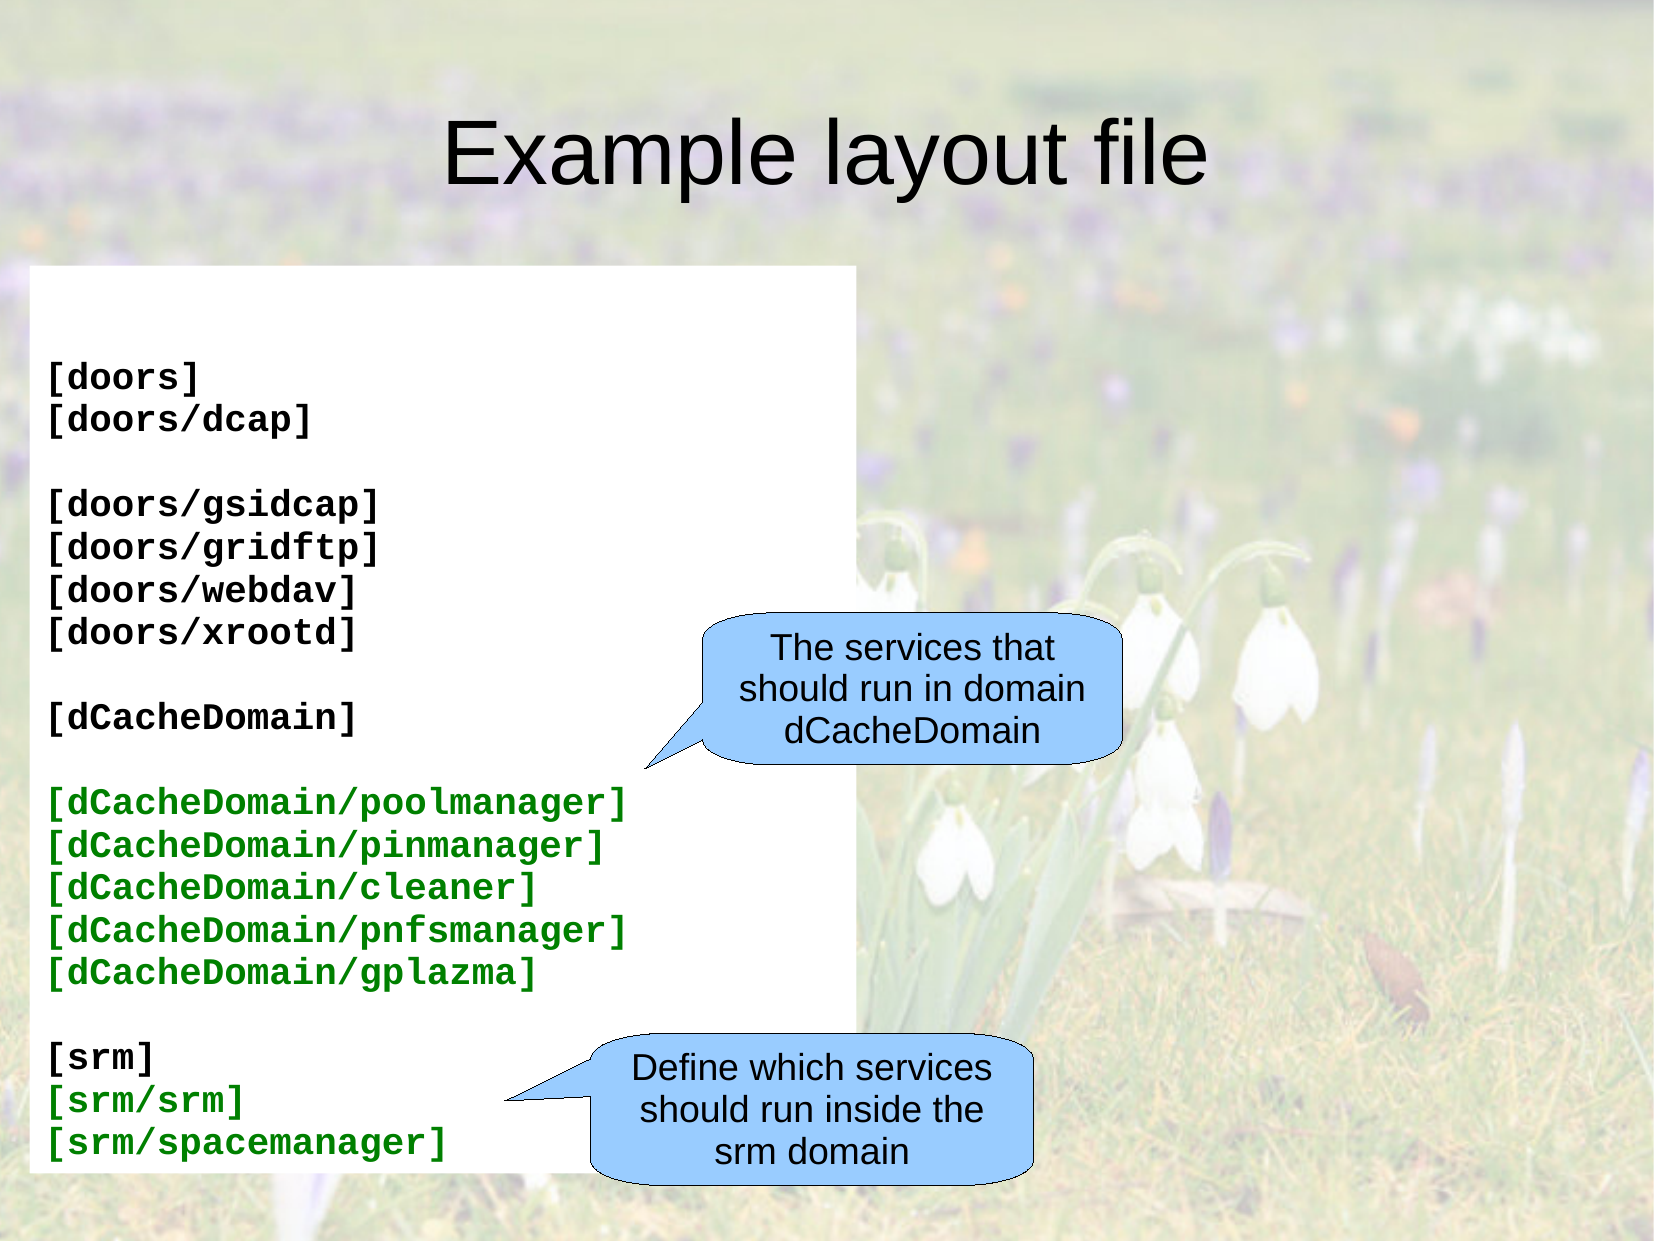

# Example layout file
[doors]
[doors/dcap]
[doors/gsidcap]
[doors/gridftp]
[doors/webdav]
[doors/xrootd]
[dCacheDomain]
[dCacheDomain/poolmanager]
[dCacheDomain/pinmanager]
[dCacheDomain/cleaner]
[dCacheDomain/pnfsmanager]
[dCacheDomain/gplazma]
[srm]
[srm/srm]
[srm/spacemanager]
The services that should run in domain dCacheDomain
Define which services should run inside the srm domain